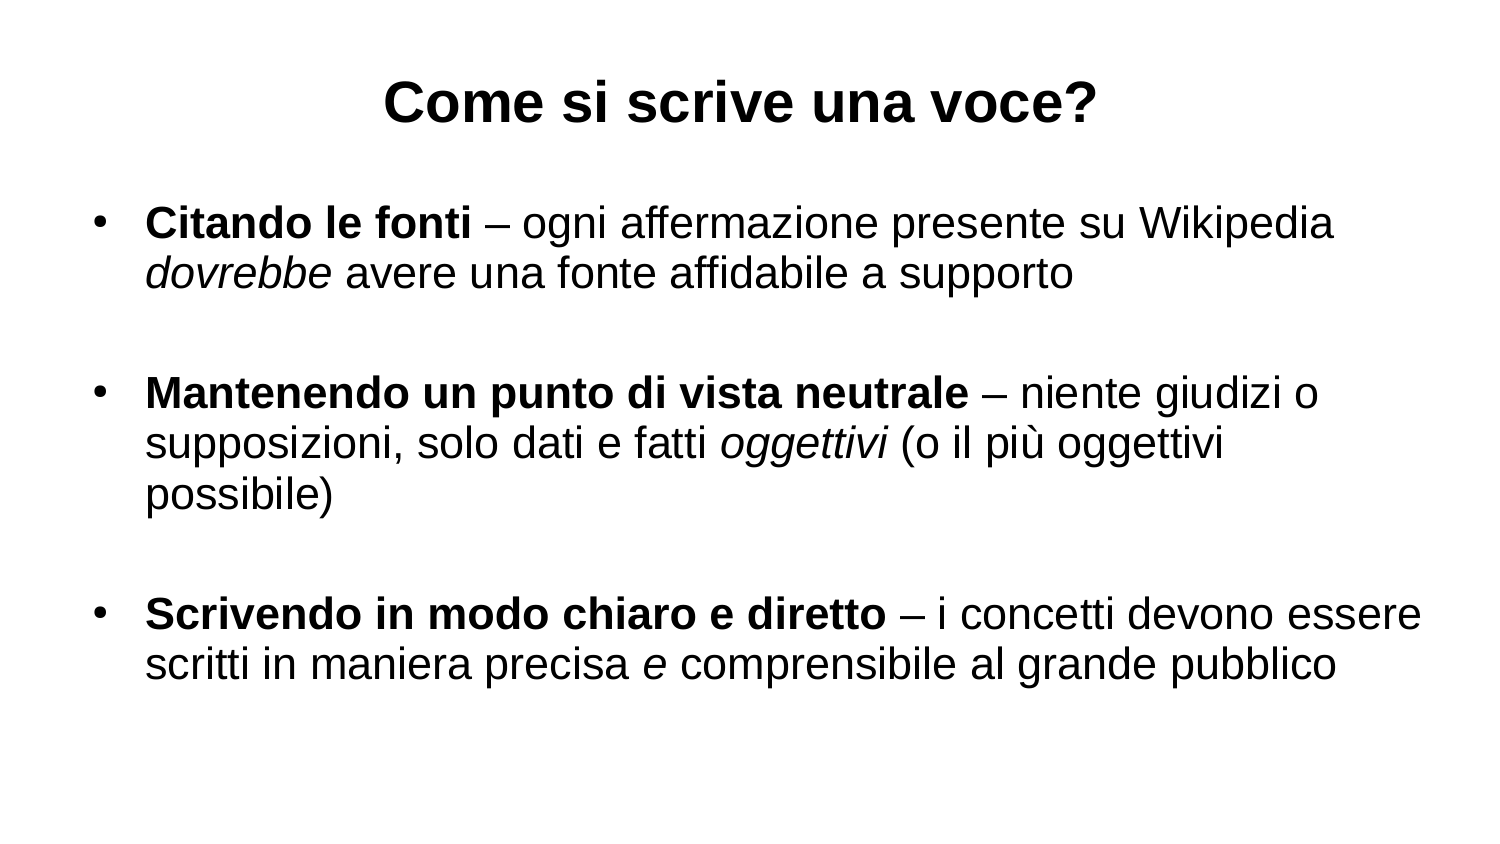

# Come si scrive una voce?
Citando le fonti – ogni affermazione presente su Wikipedia dovrebbe avere una fonte affidabile a supporto
Mantenendo un punto di vista neutrale – niente giudizi o supposizioni, solo dati e fatti oggettivi (o il più oggettivi possibile)
Scrivendo in modo chiaro e diretto – i concetti devono essere scritti in maniera precisa e comprensibile al grande pubblico